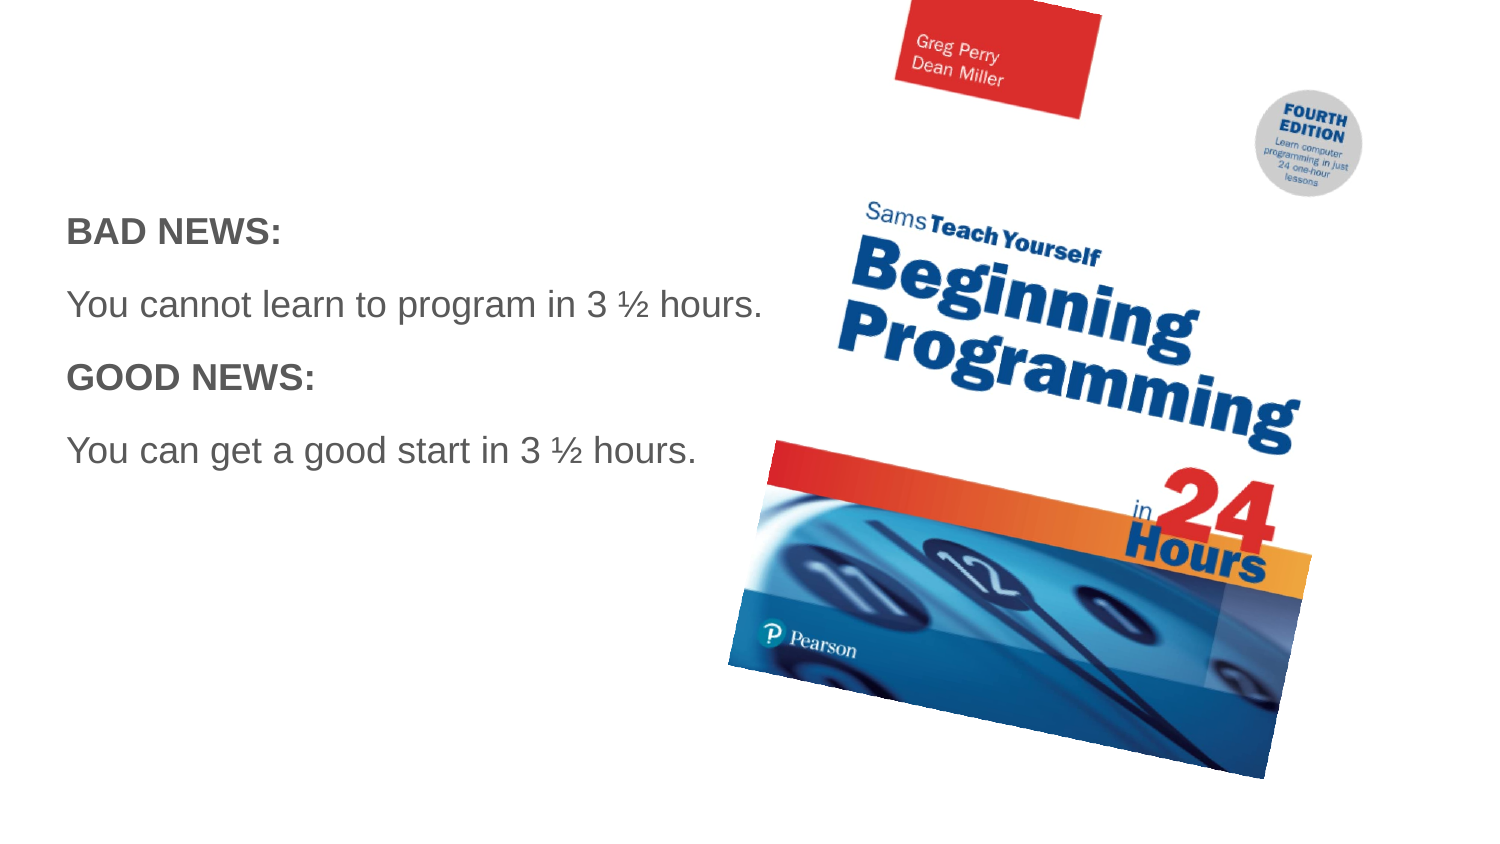

# BAD NEWS:
You cannot learn to program in 3 ½ hours.
GOOD NEWS:
You can get a good start in 3 ½ hours.